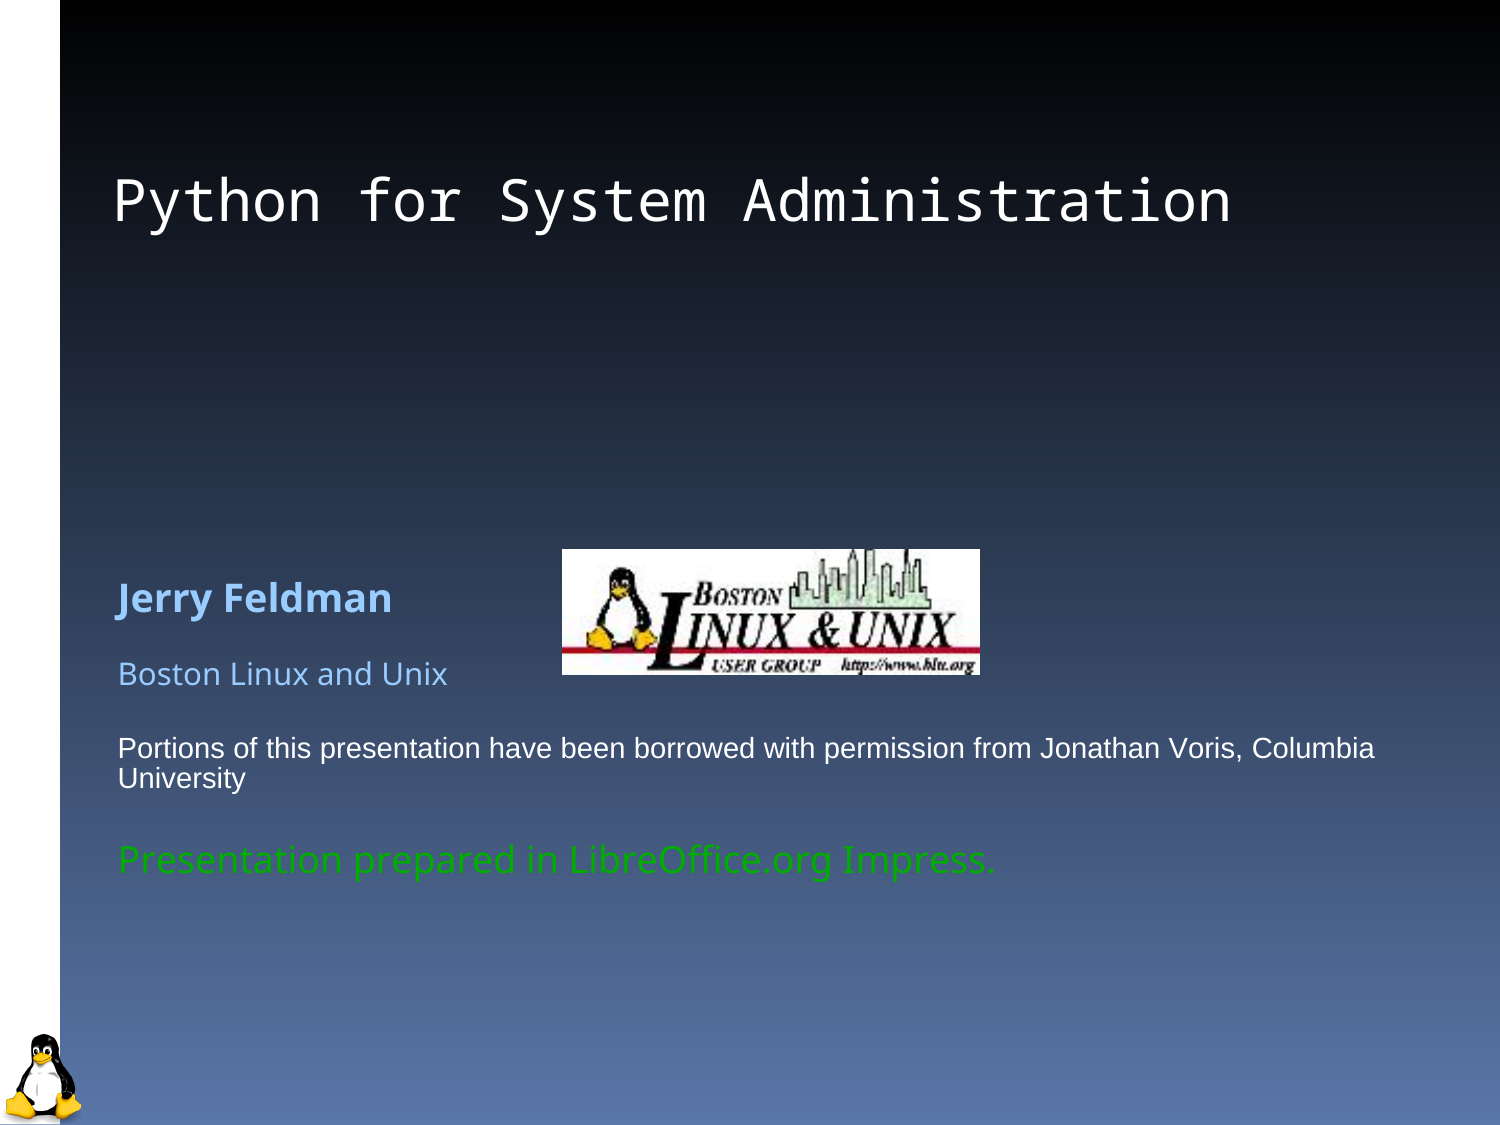

# Python for System Administration
Jerry Feldman
Boston Linux and Unix
Portions of this presentation have been borrowed with permission from Jonathan Voris, Columbia University
Presentation prepared in LibreOffice.org Impress.